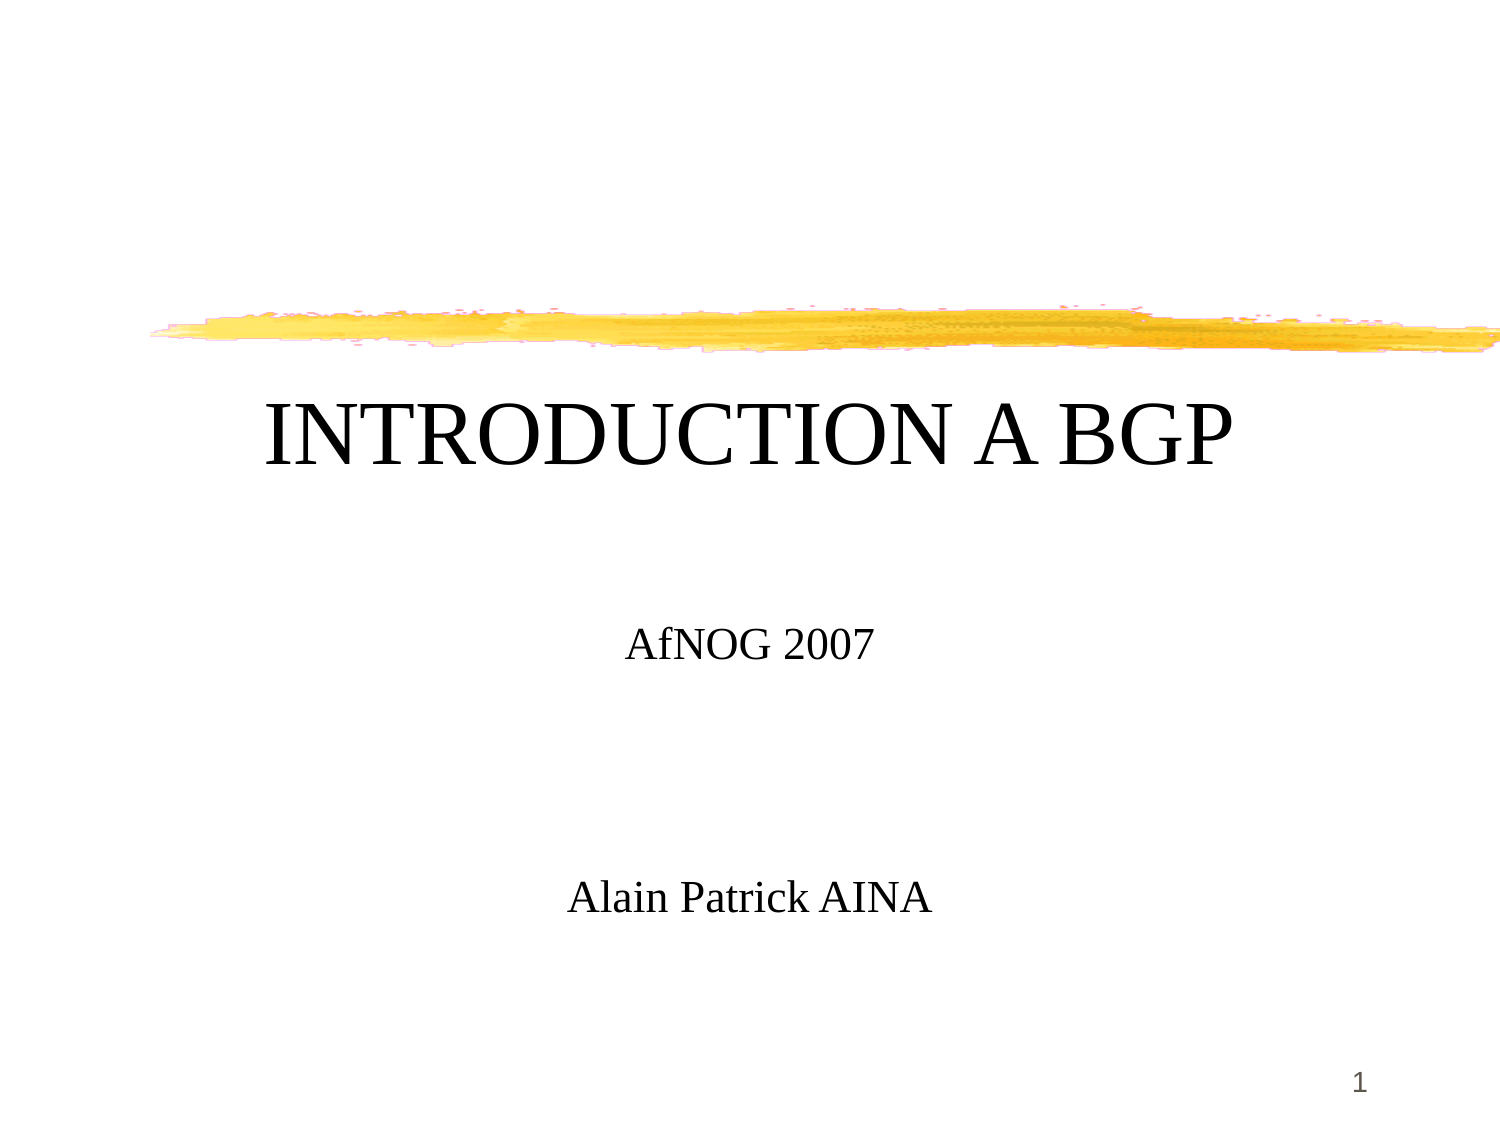

# INTRODUCTION A BGP
AfNOG 2007
Alain Patrick AINA
1